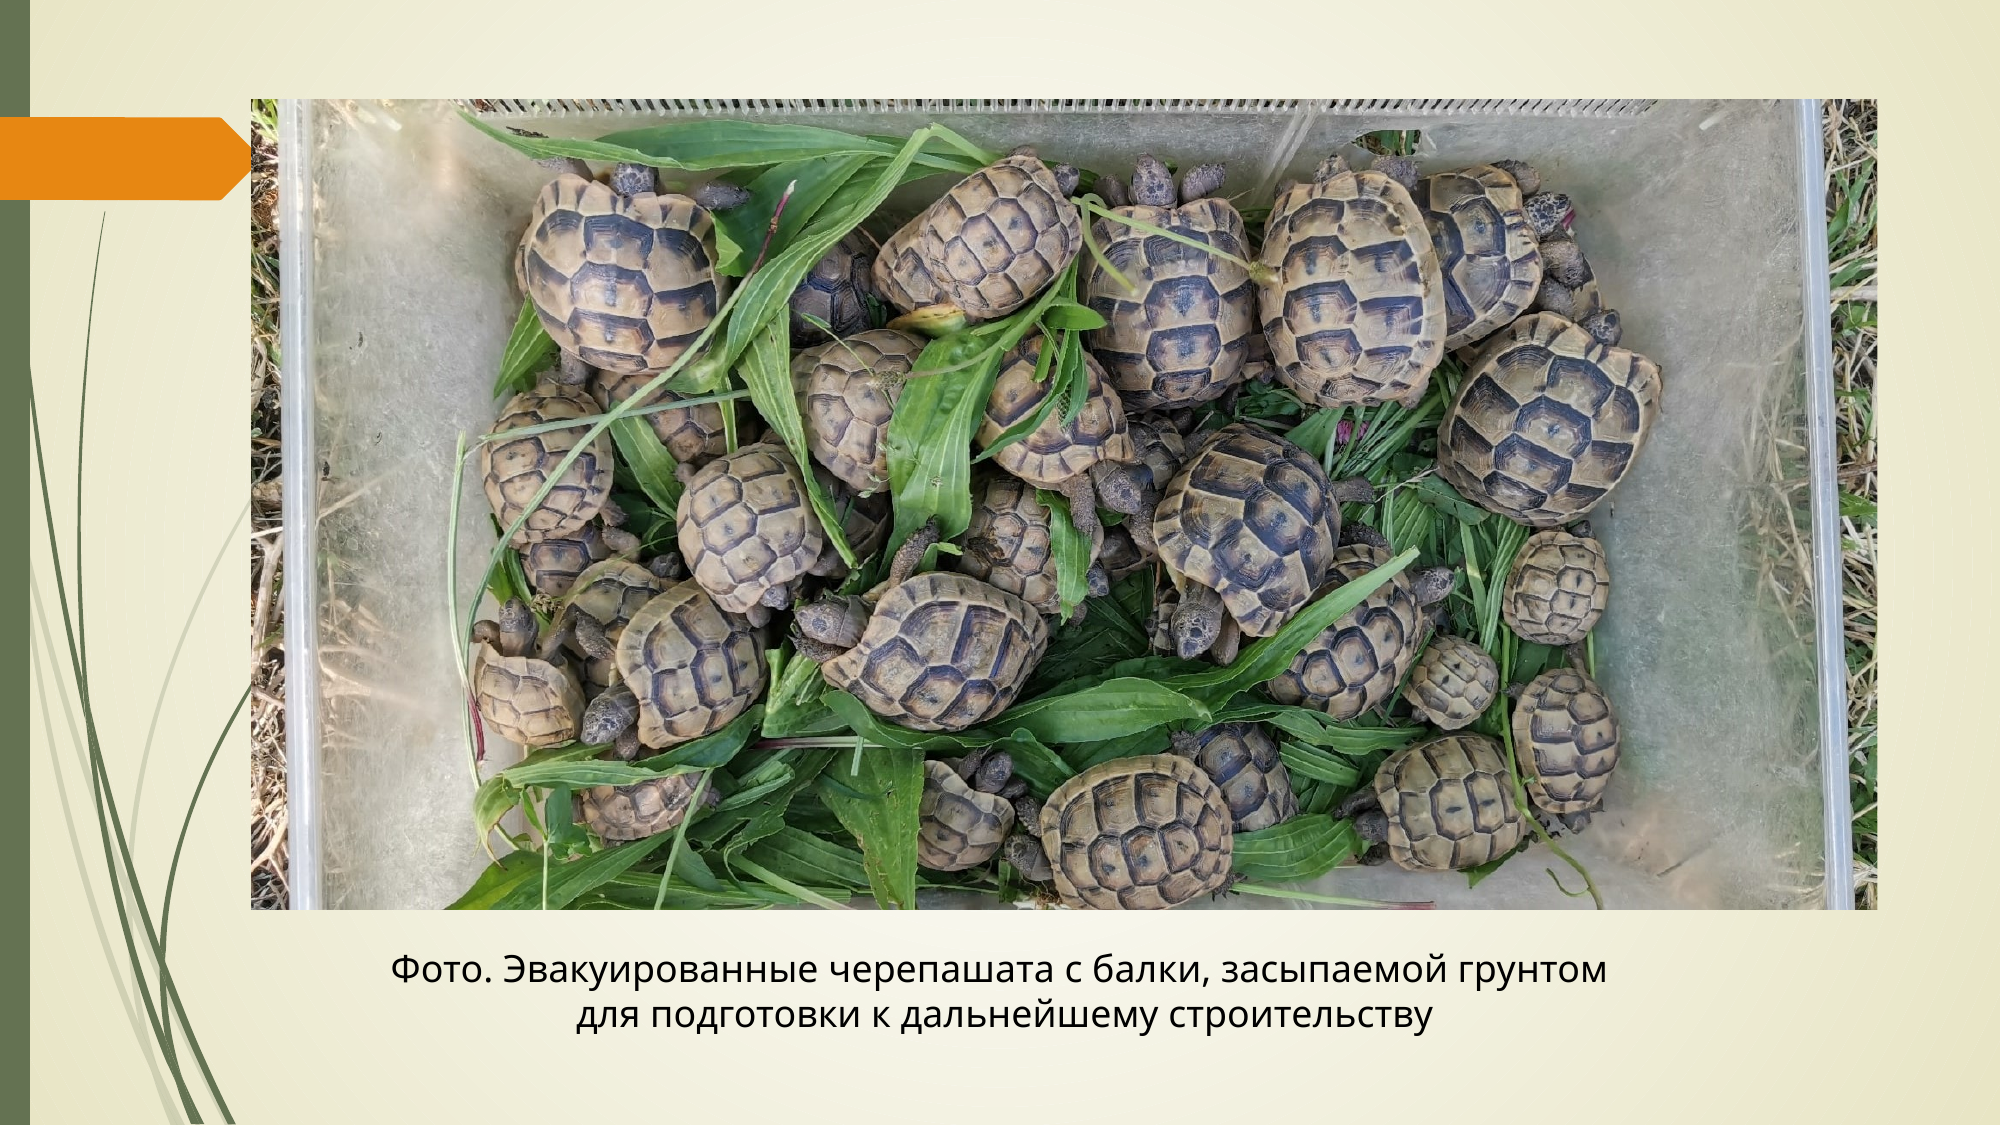

Фото. Эвакуированные черепашата с балки, засыпаемой грунтом
 для подготовки к дальнейшему строительству